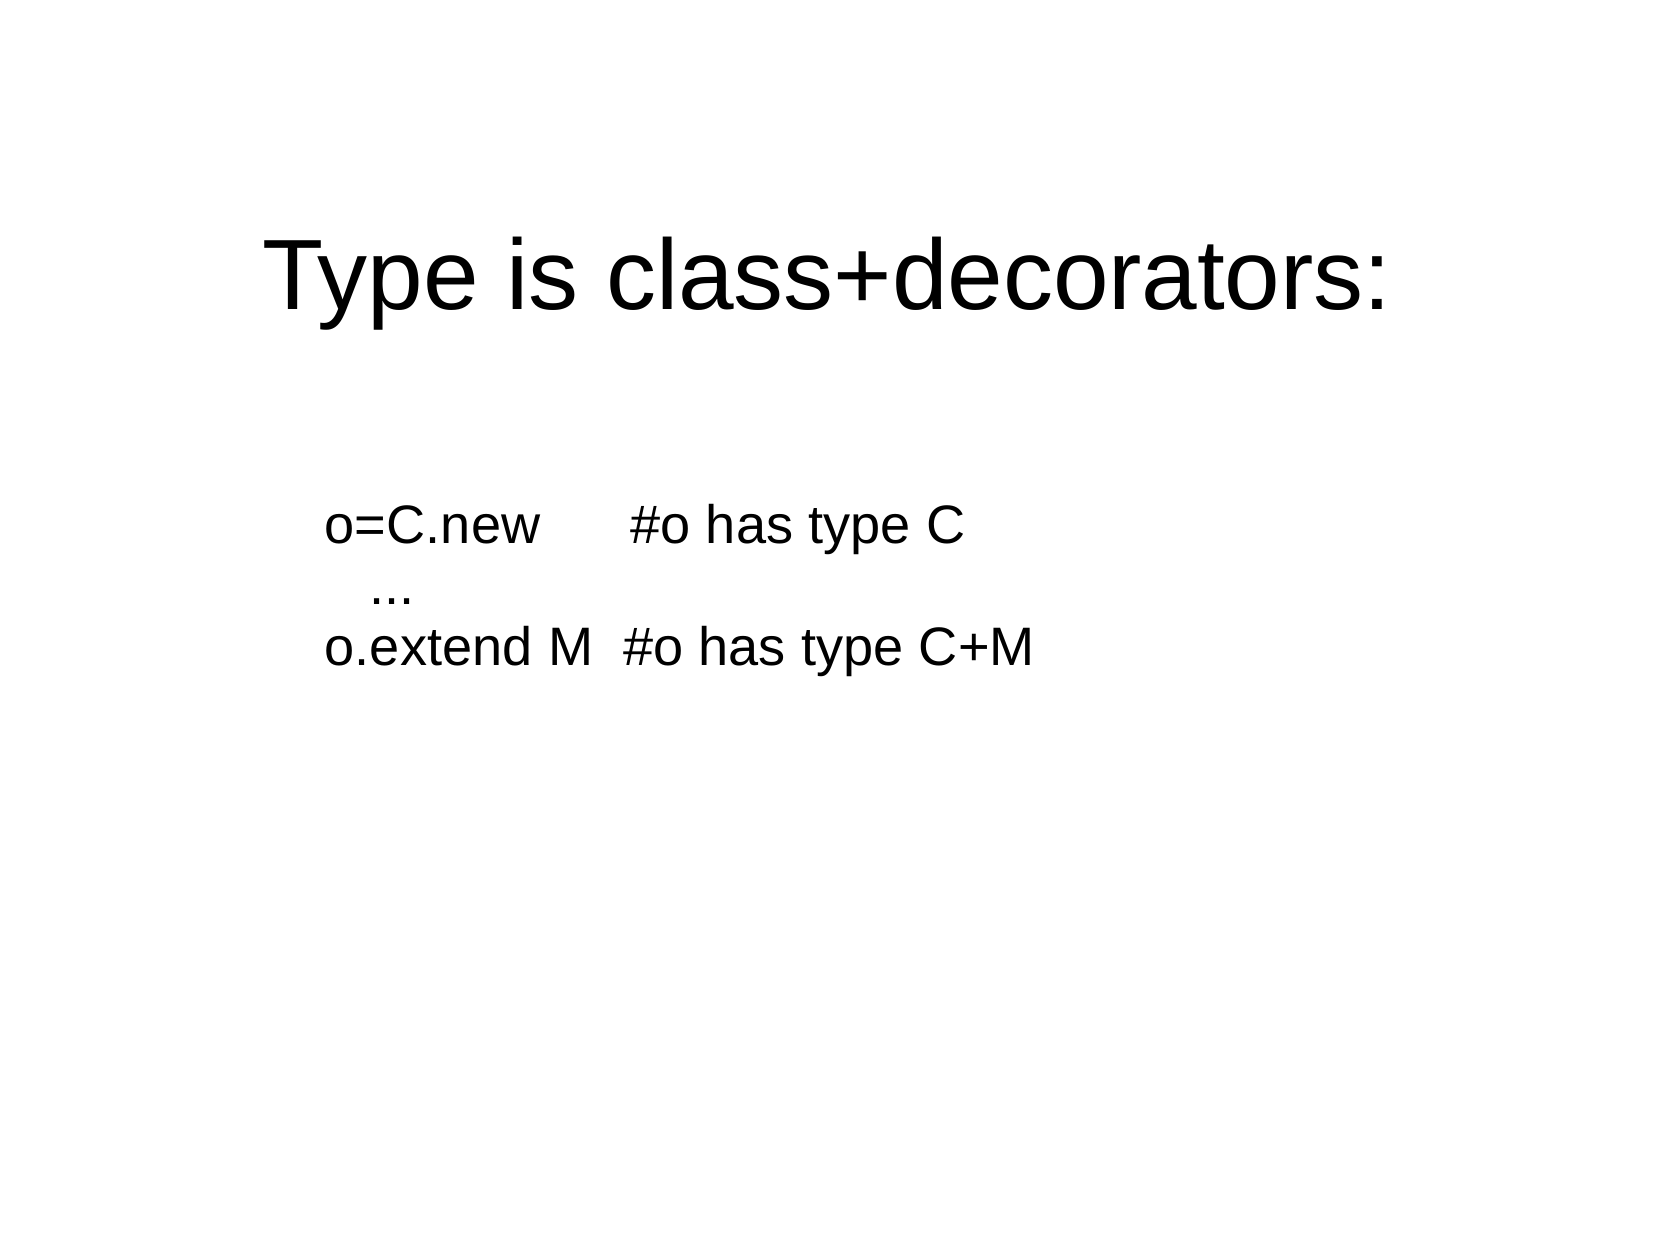

Type is class+decorators:
o=C.new #o has type C
 ...
o.extend M #o has type C+M